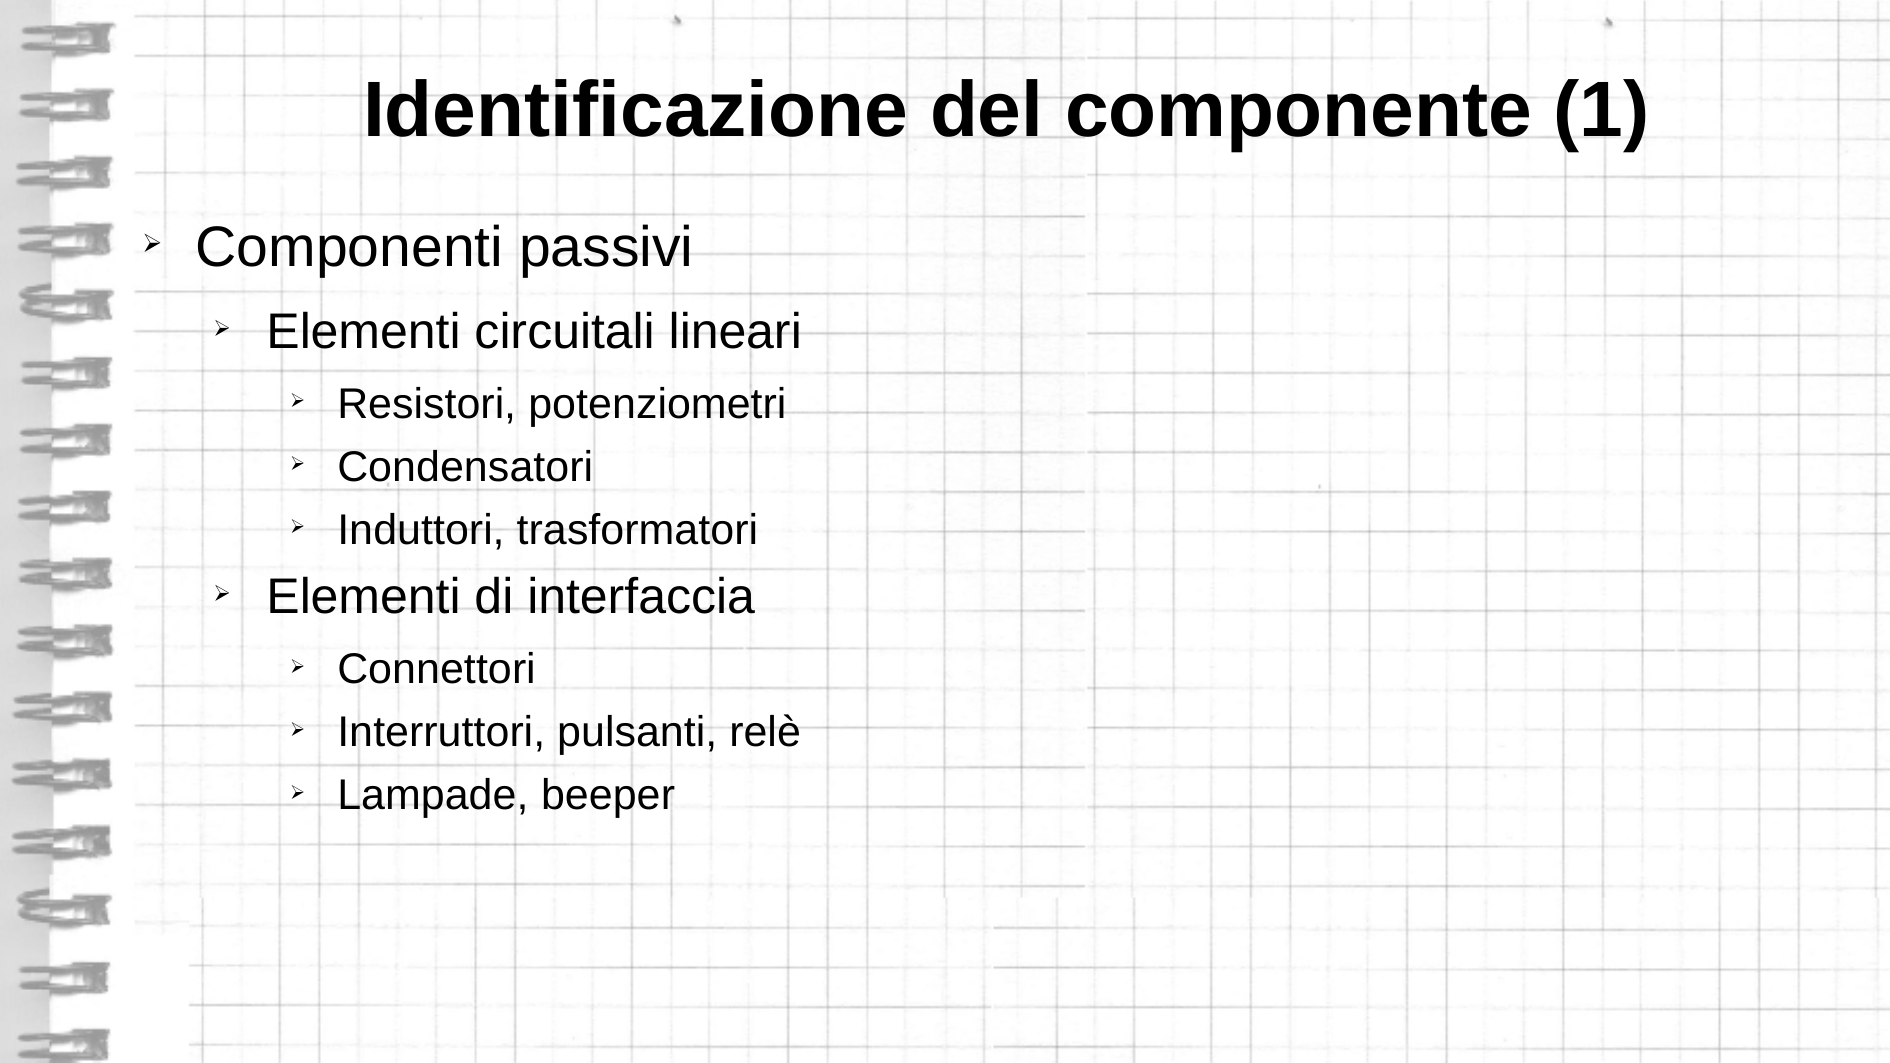

# Identificazione del componente (1)
Componenti passivi
Elementi circuitali lineari
Resistori, potenziometri
Condensatori
Induttori, trasformatori
Elementi di interfaccia
Connettori
Interruttori, pulsanti, relè
Lampade, beeper